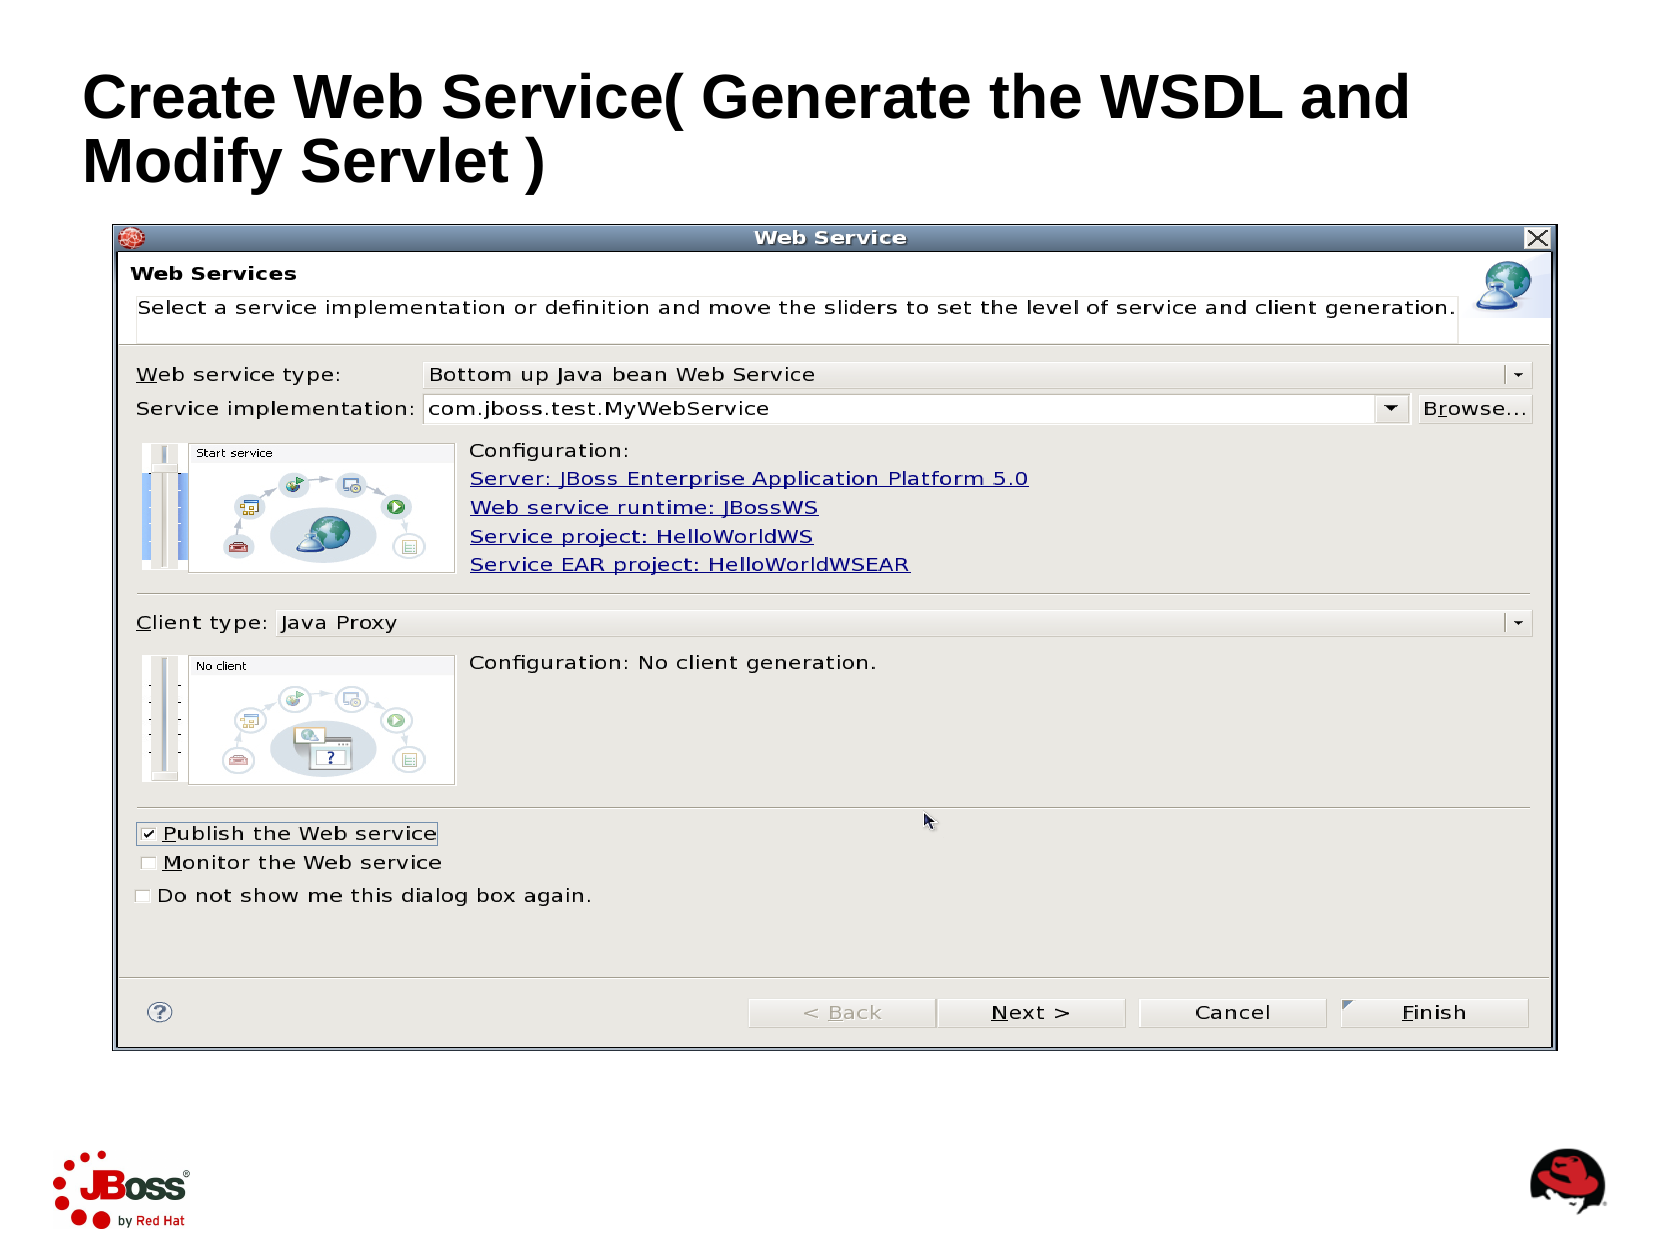

# Create Web Service( Generate the WSDL and Modify Servlet )